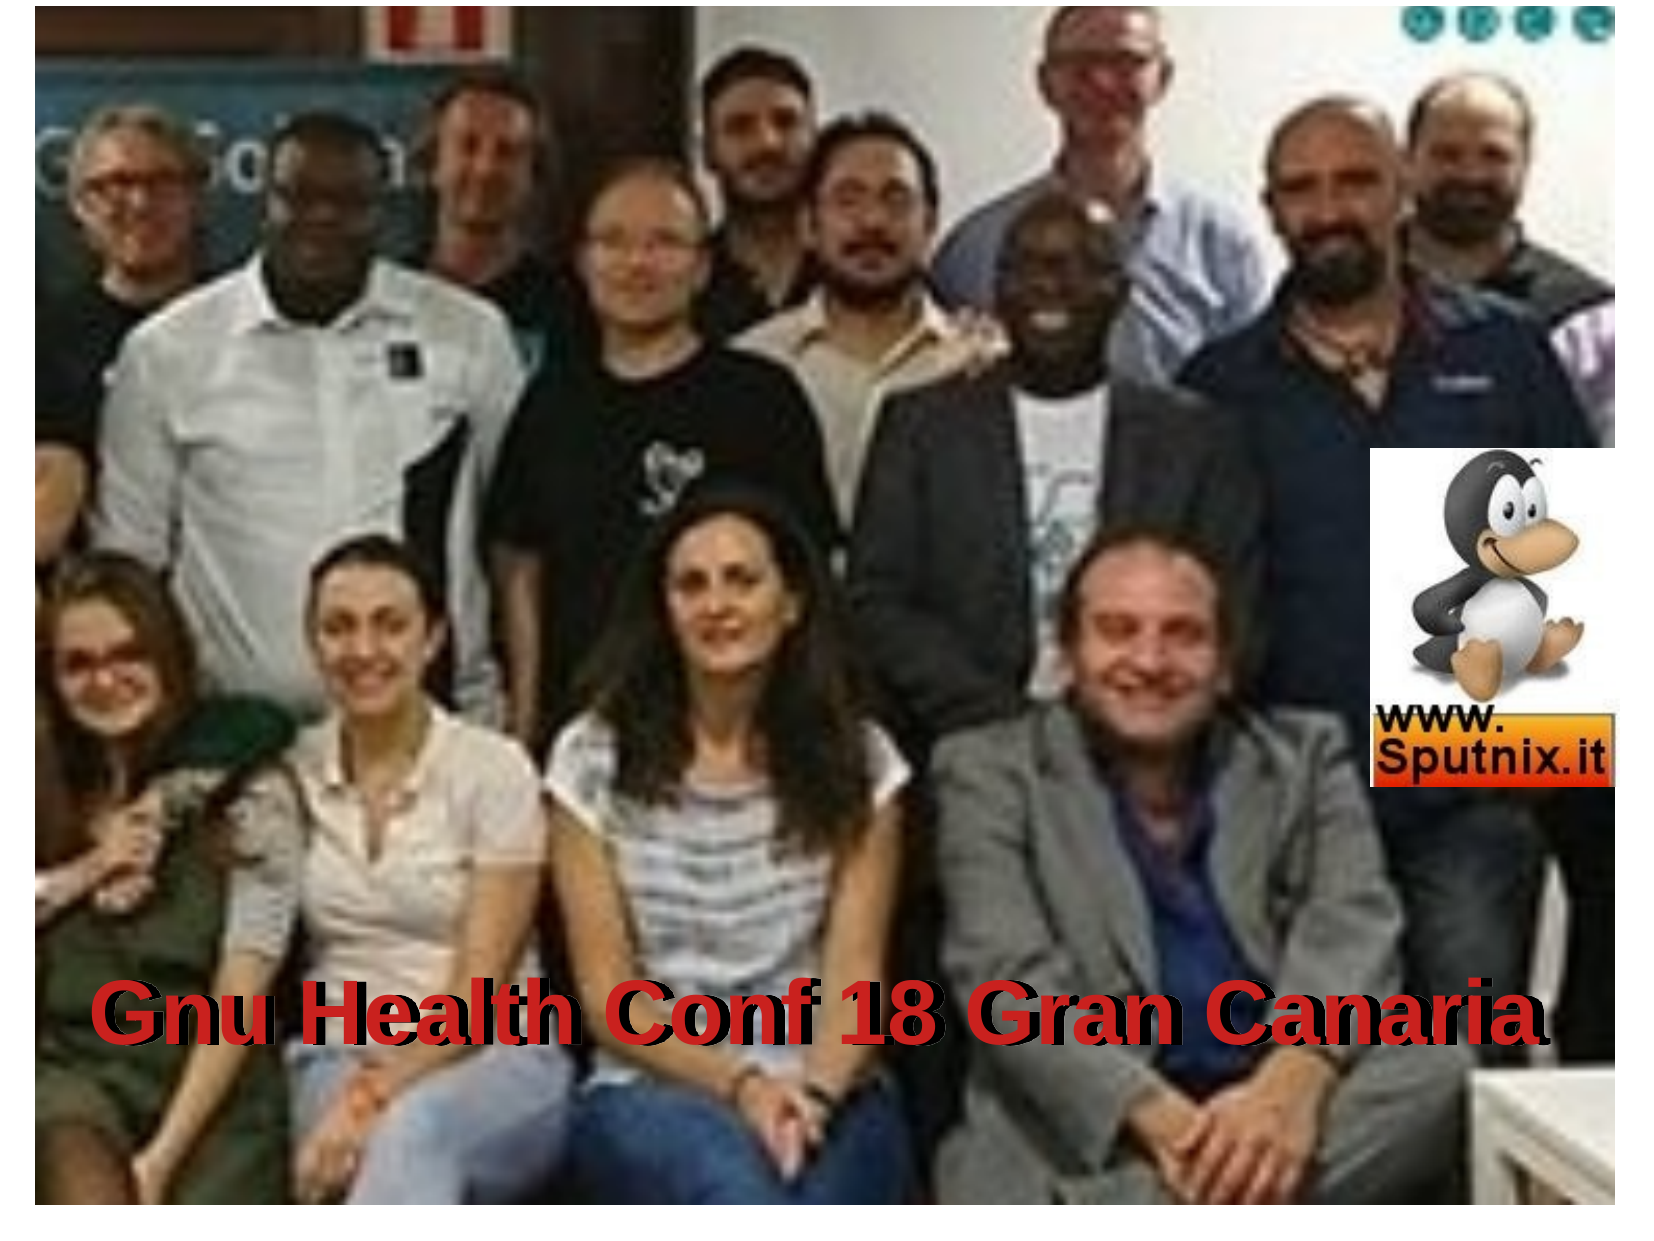

# Gnu Health Conf 18 Gran Canaria